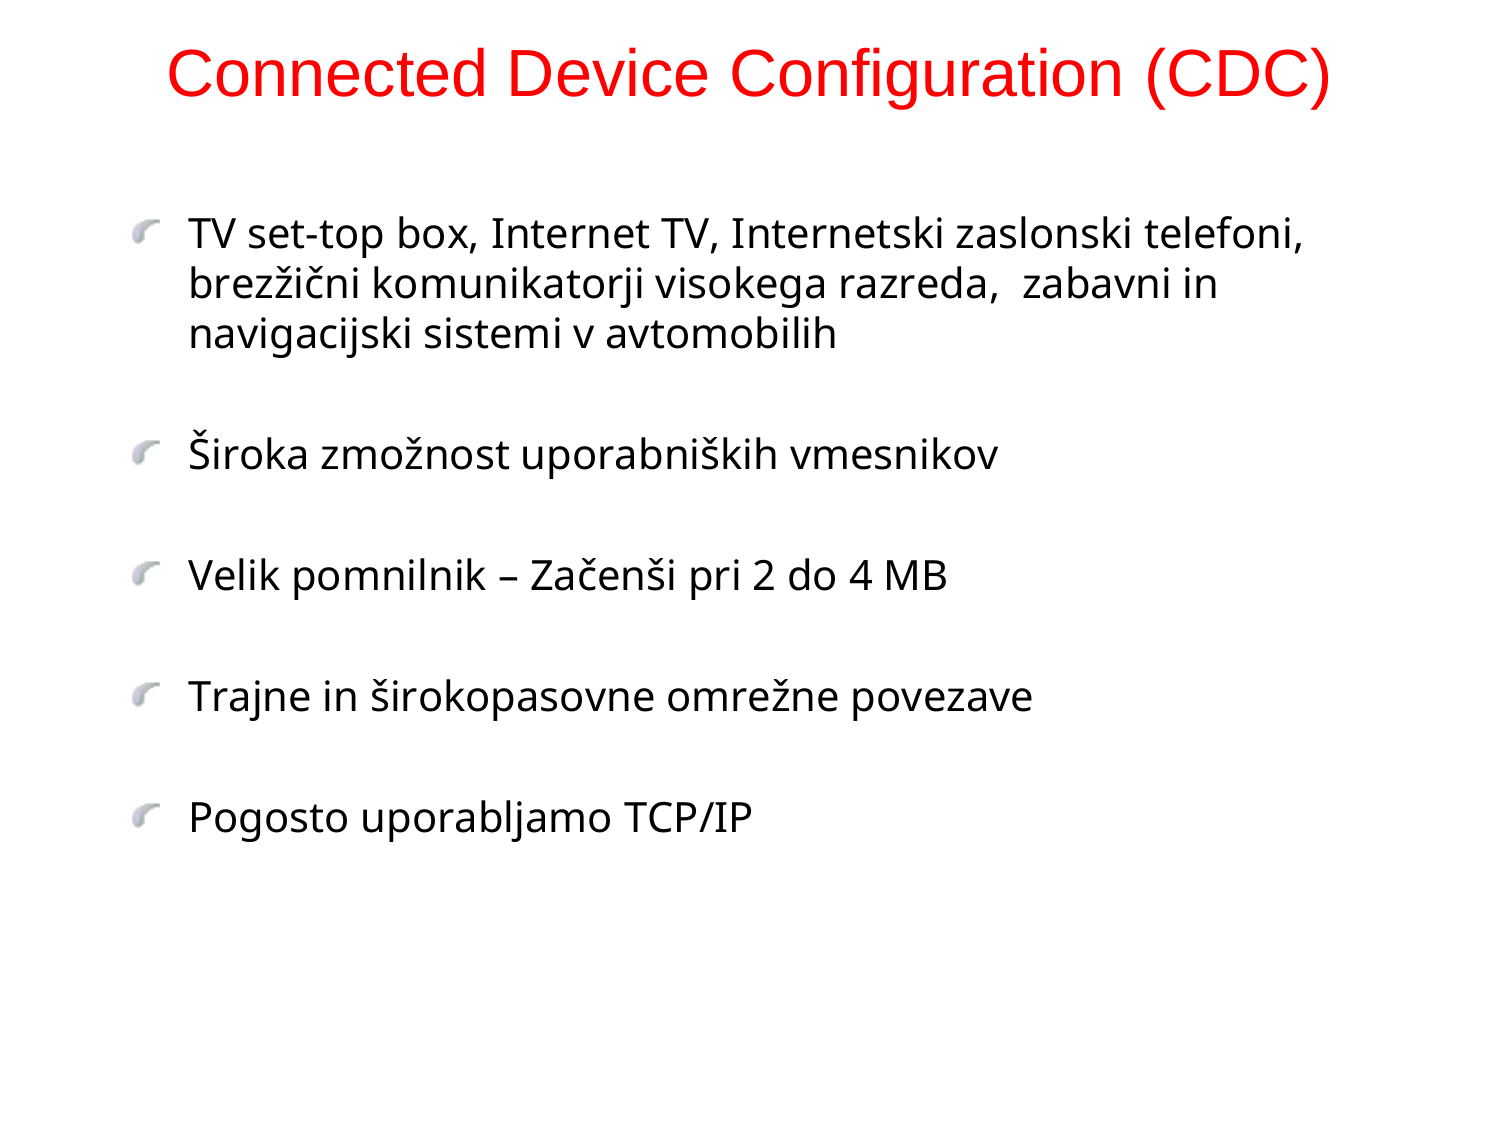

# Connected Device Configuration (CDC)
TV set-top box, Internet TV, Internetski zaslonski telefoni, brezžični komunikatorji visokega razreda, zabavni in navigacijski sistemi v avtomobilih
Široka zmožnost uporabniških vmesnikov
Velik pomnilnik – Začenši pri 2 do 4 MB
Trajne in širokopasovne omrežne povezave
Pogosto uporabljamo TCP/IP